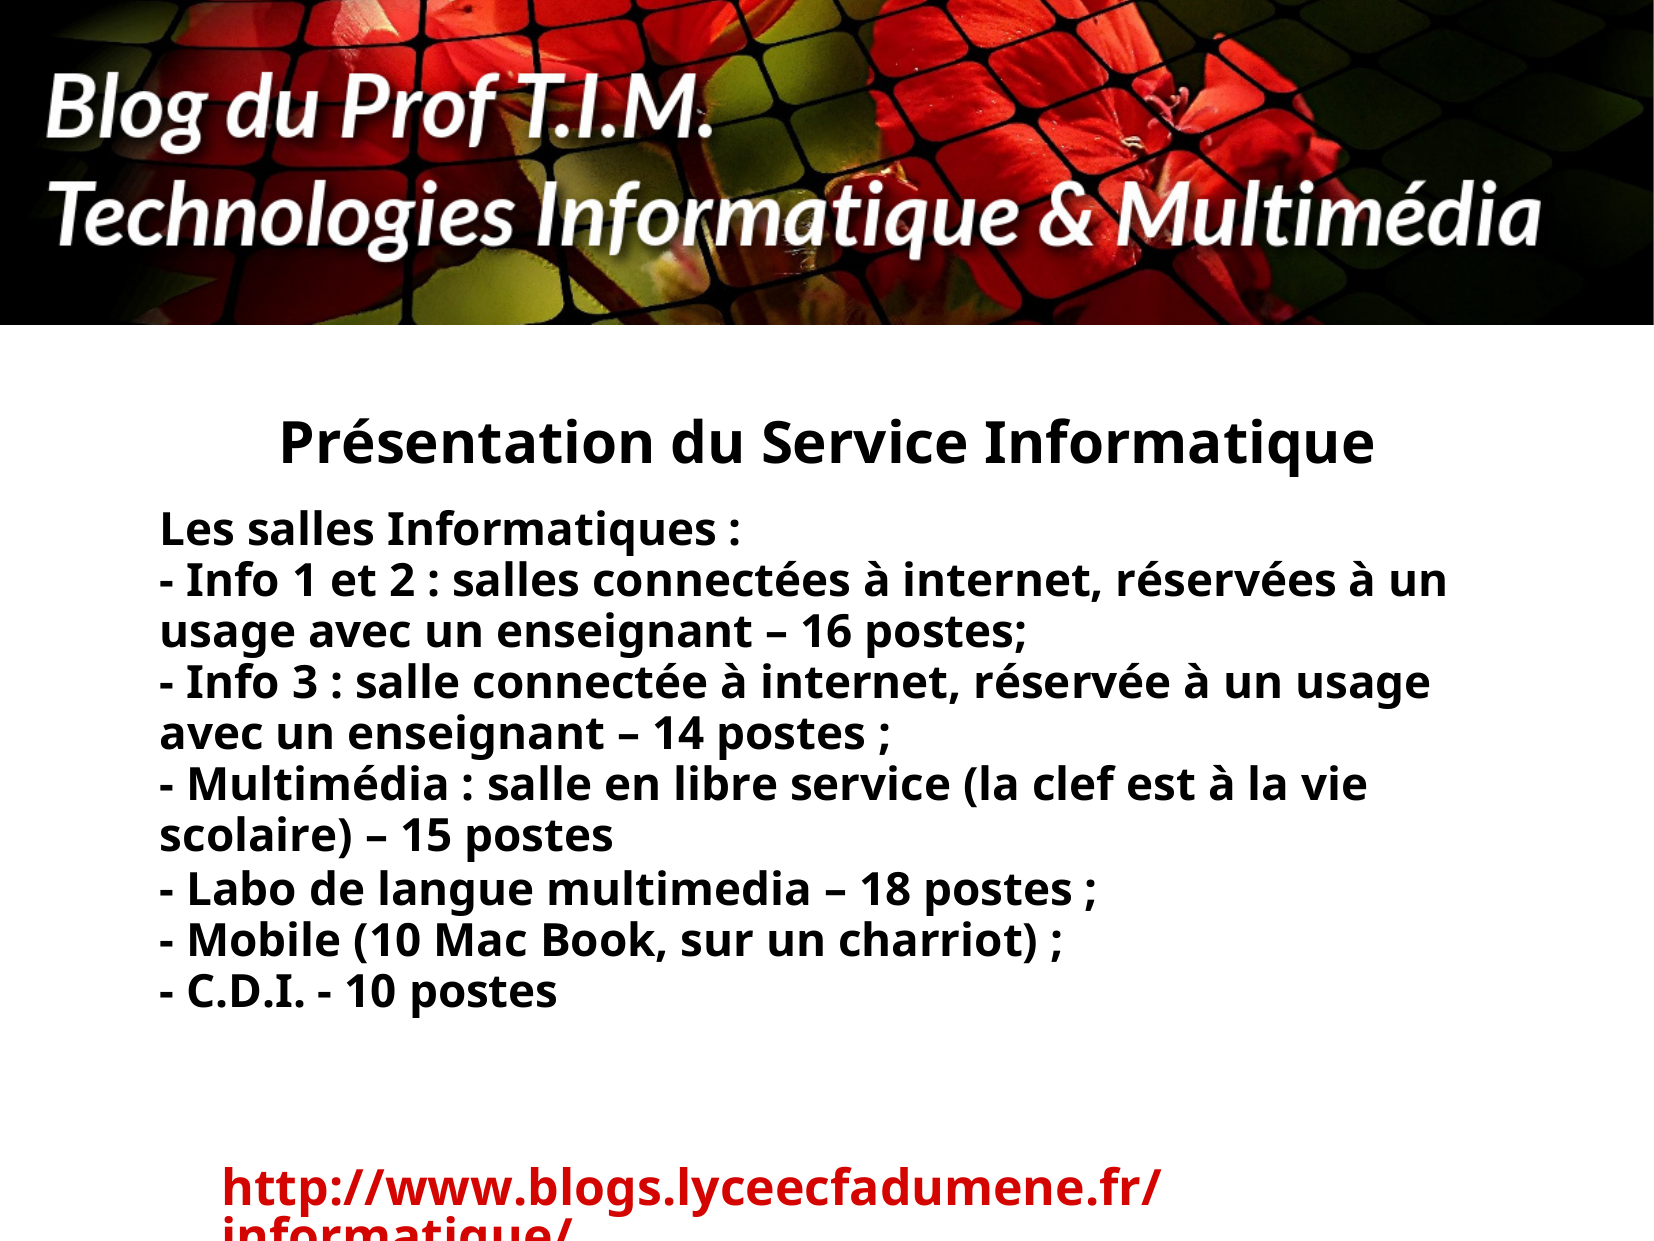

Présentation du Service Informatique
Les salles Informatiques :
- Info 1 et 2 : salles connectées à internet, réservées à un usage avec un enseignant – 16 postes;
- Info 3 : salle connectée à internet, réservée à un usage avec un enseignant – 14 postes ;
- Multimédia : salle en libre service (la clef est à la vie scolaire) – 15 postes
- Labo de langue multimedia – 18 postes ;
- Mobile (10 Mac Book, sur un charriot) ;
- C.D.I. - 10 postes